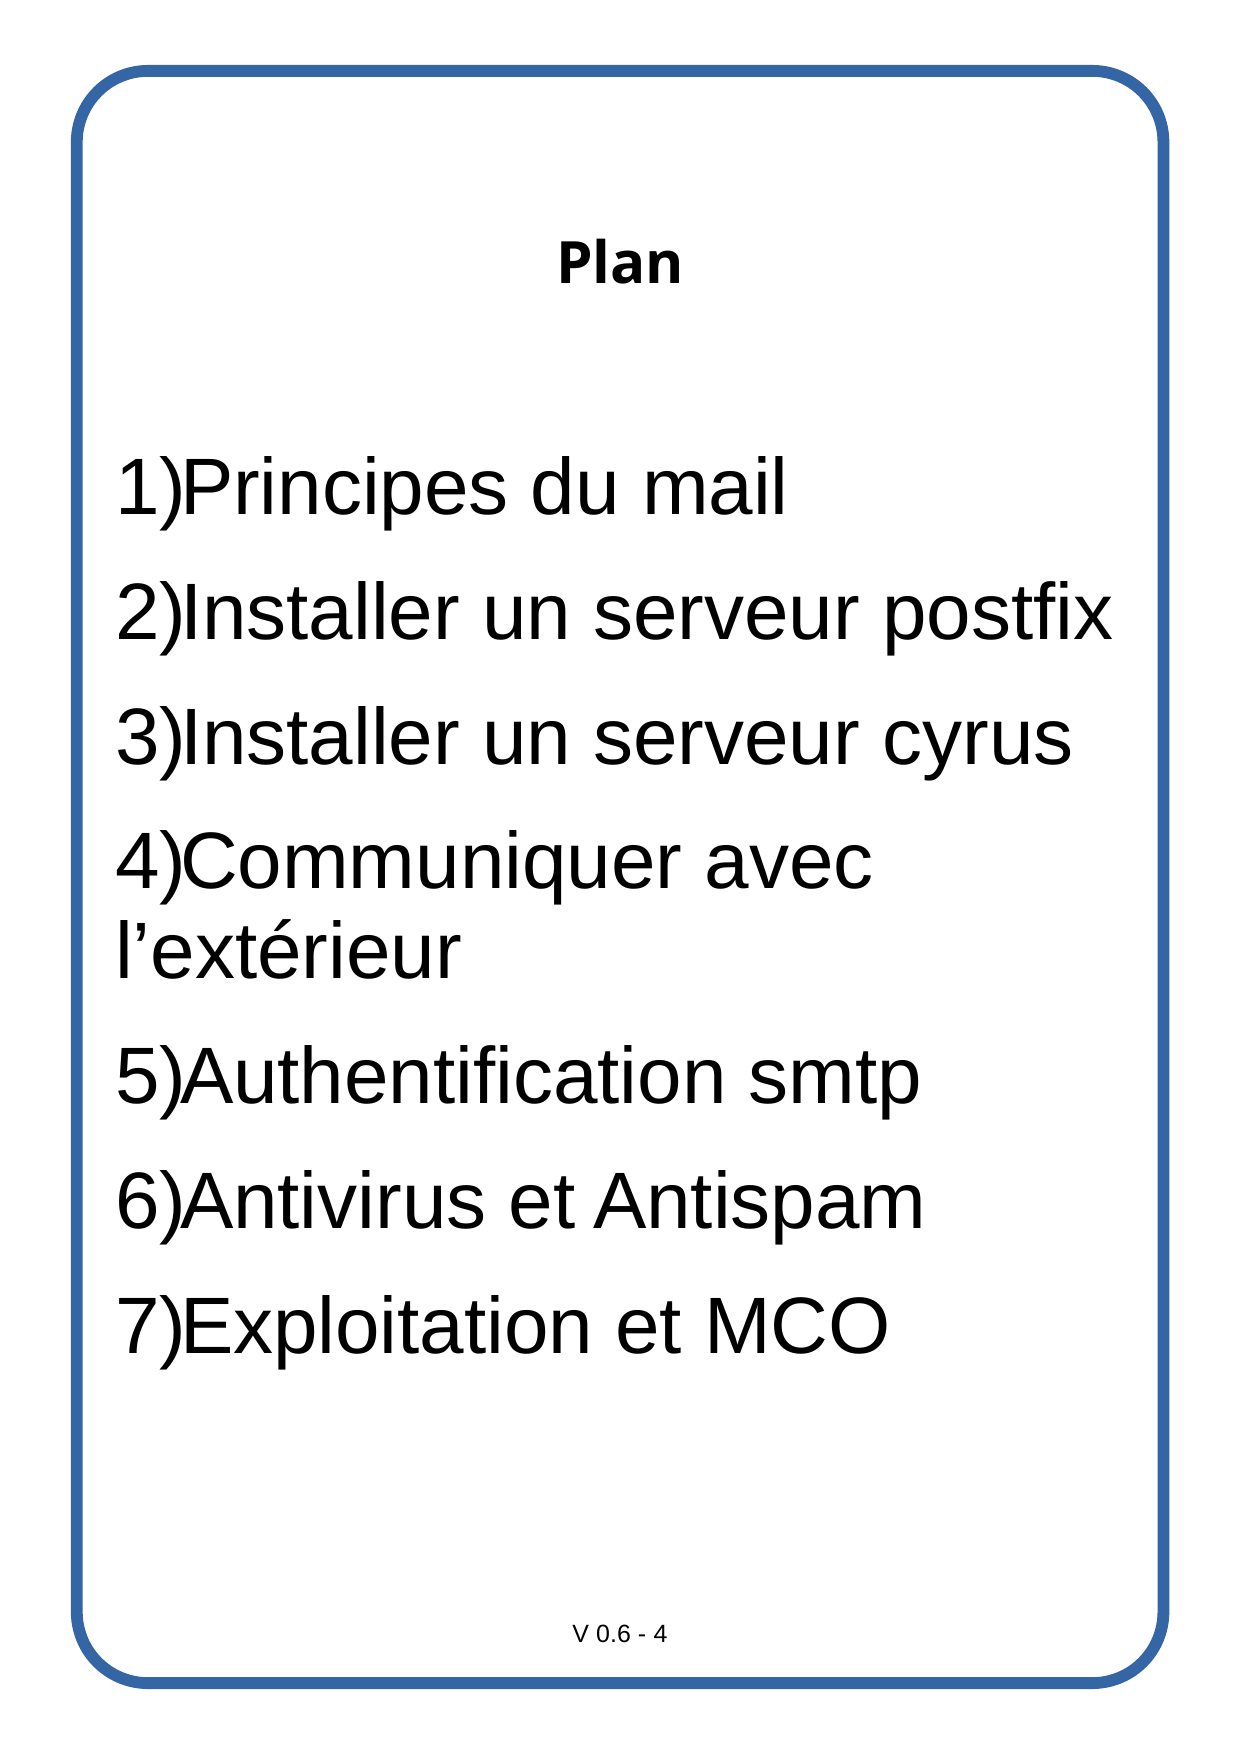

# Plan
Principes du mail
Installer un serveur postfix
Installer un serveur cyrus
Communiquer avec l’extérieur
Authentification smtp
Antivirus et Antispam
Exploitation et MCO